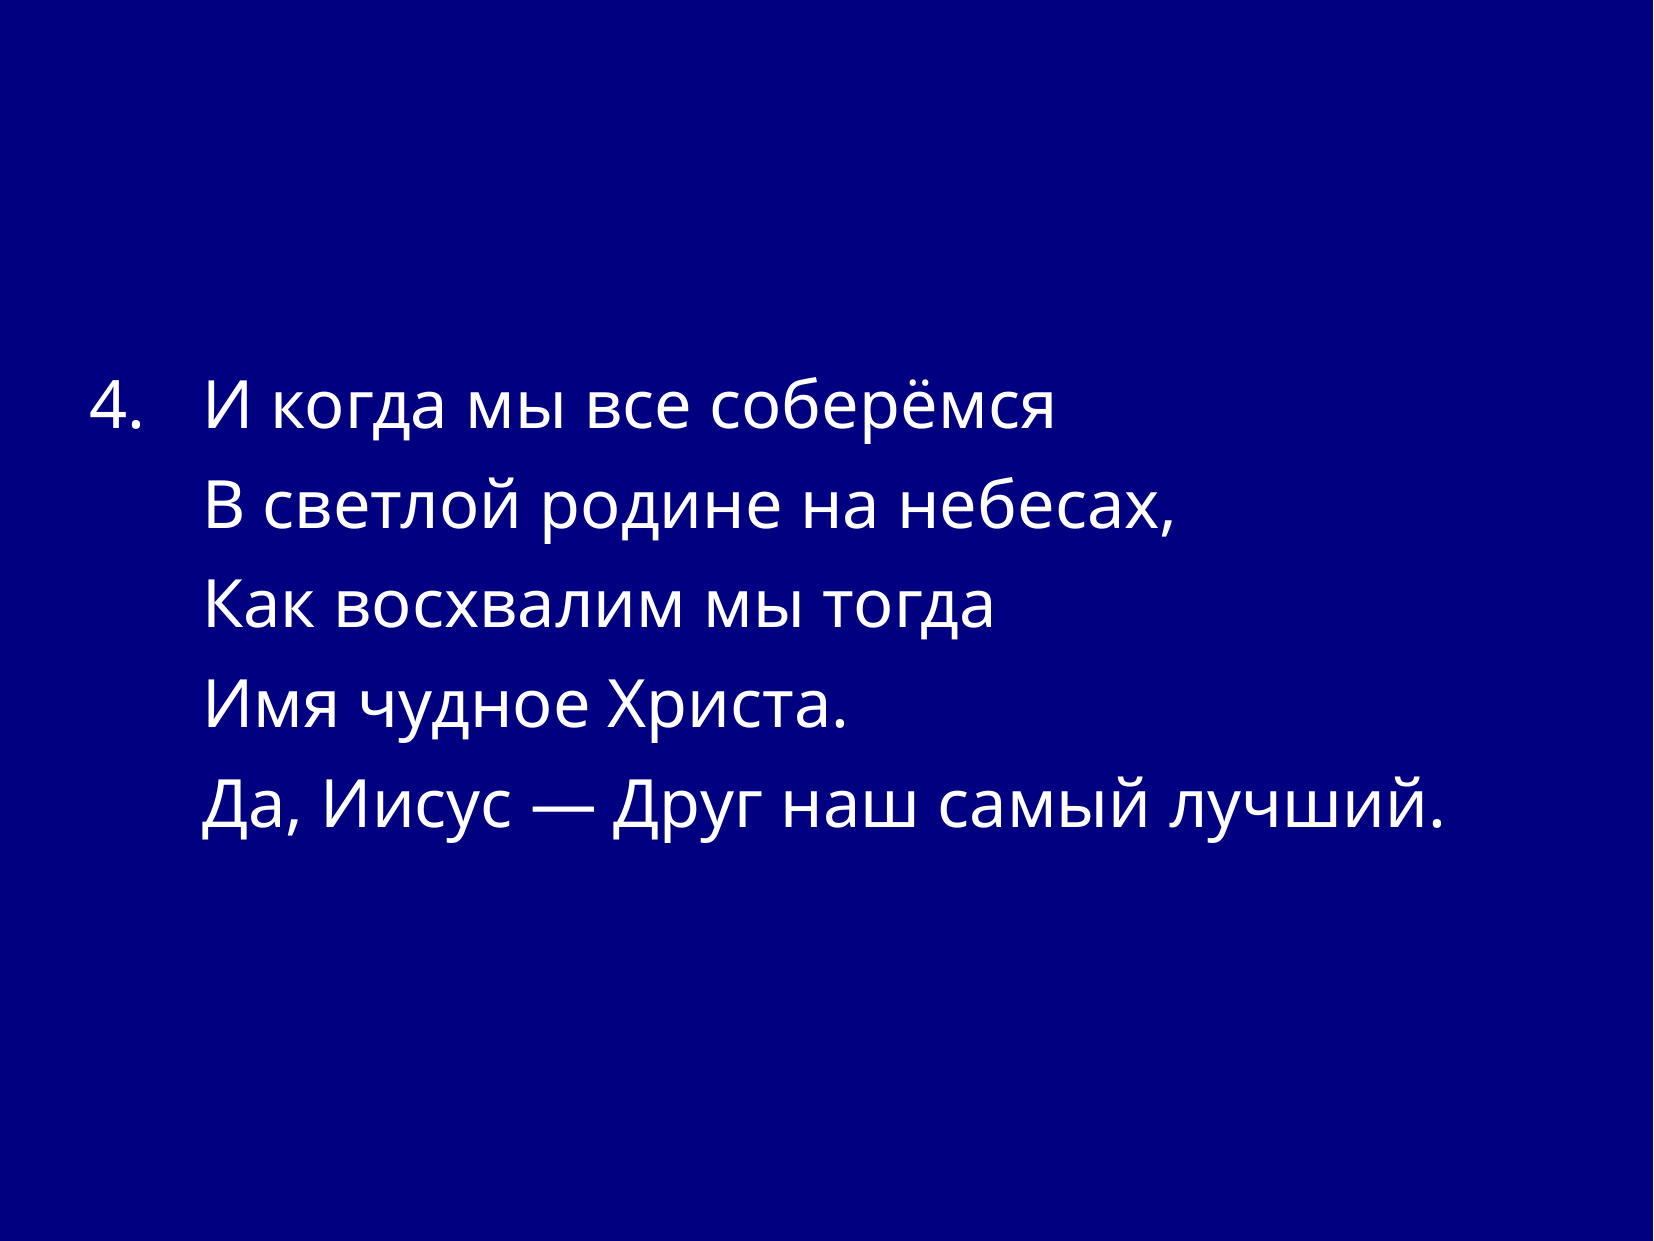

4.	И когда мы все соберёмся
	В светлой родине на небесах,
	Как восхвалим мы тогда
	Имя чудное Христа.
	Да, Иисус — Друг наш самый лучший.